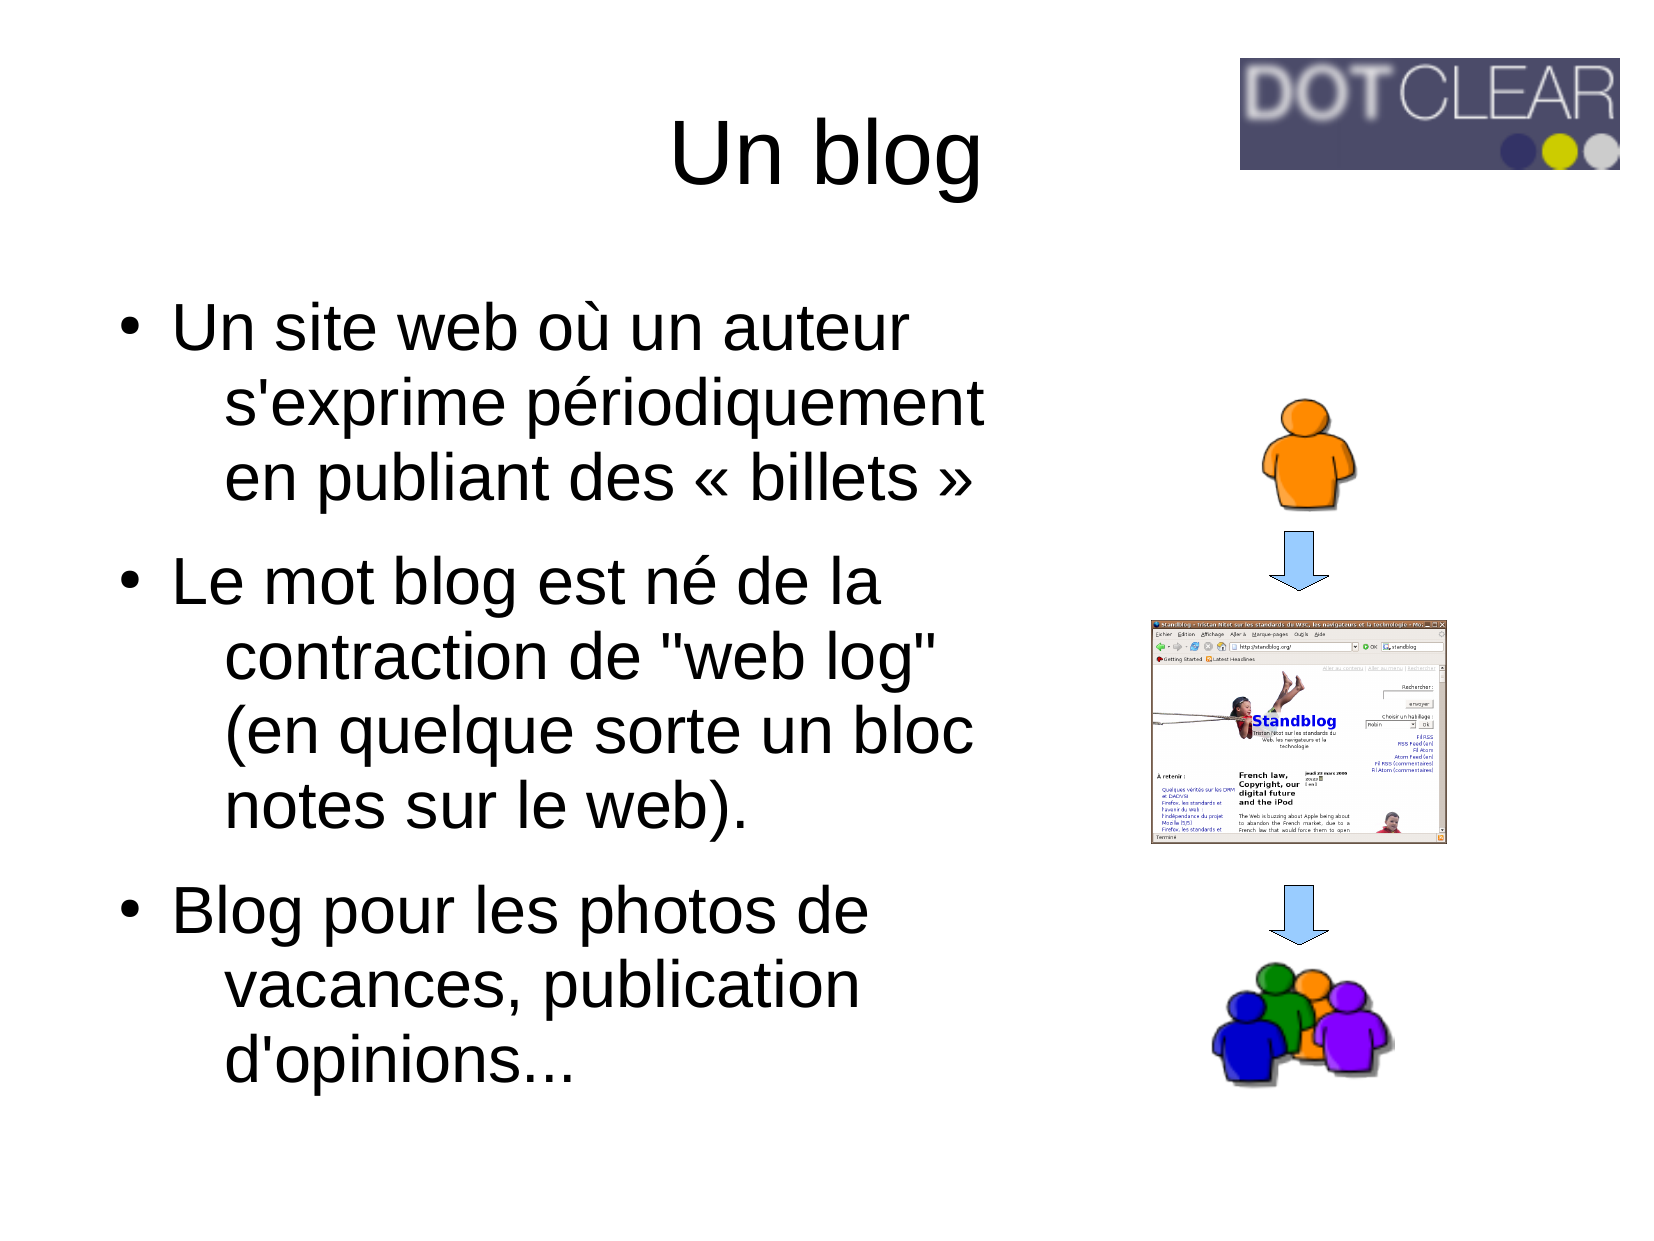

# Un blog
Un site web où un auteur s'exprime périodiquement en publiant des « billets »
Le mot blog est né de la contraction de "web log" (en quelque sorte un bloc notes sur le web).
Blog pour les photos de vacances, publication d'opinions...